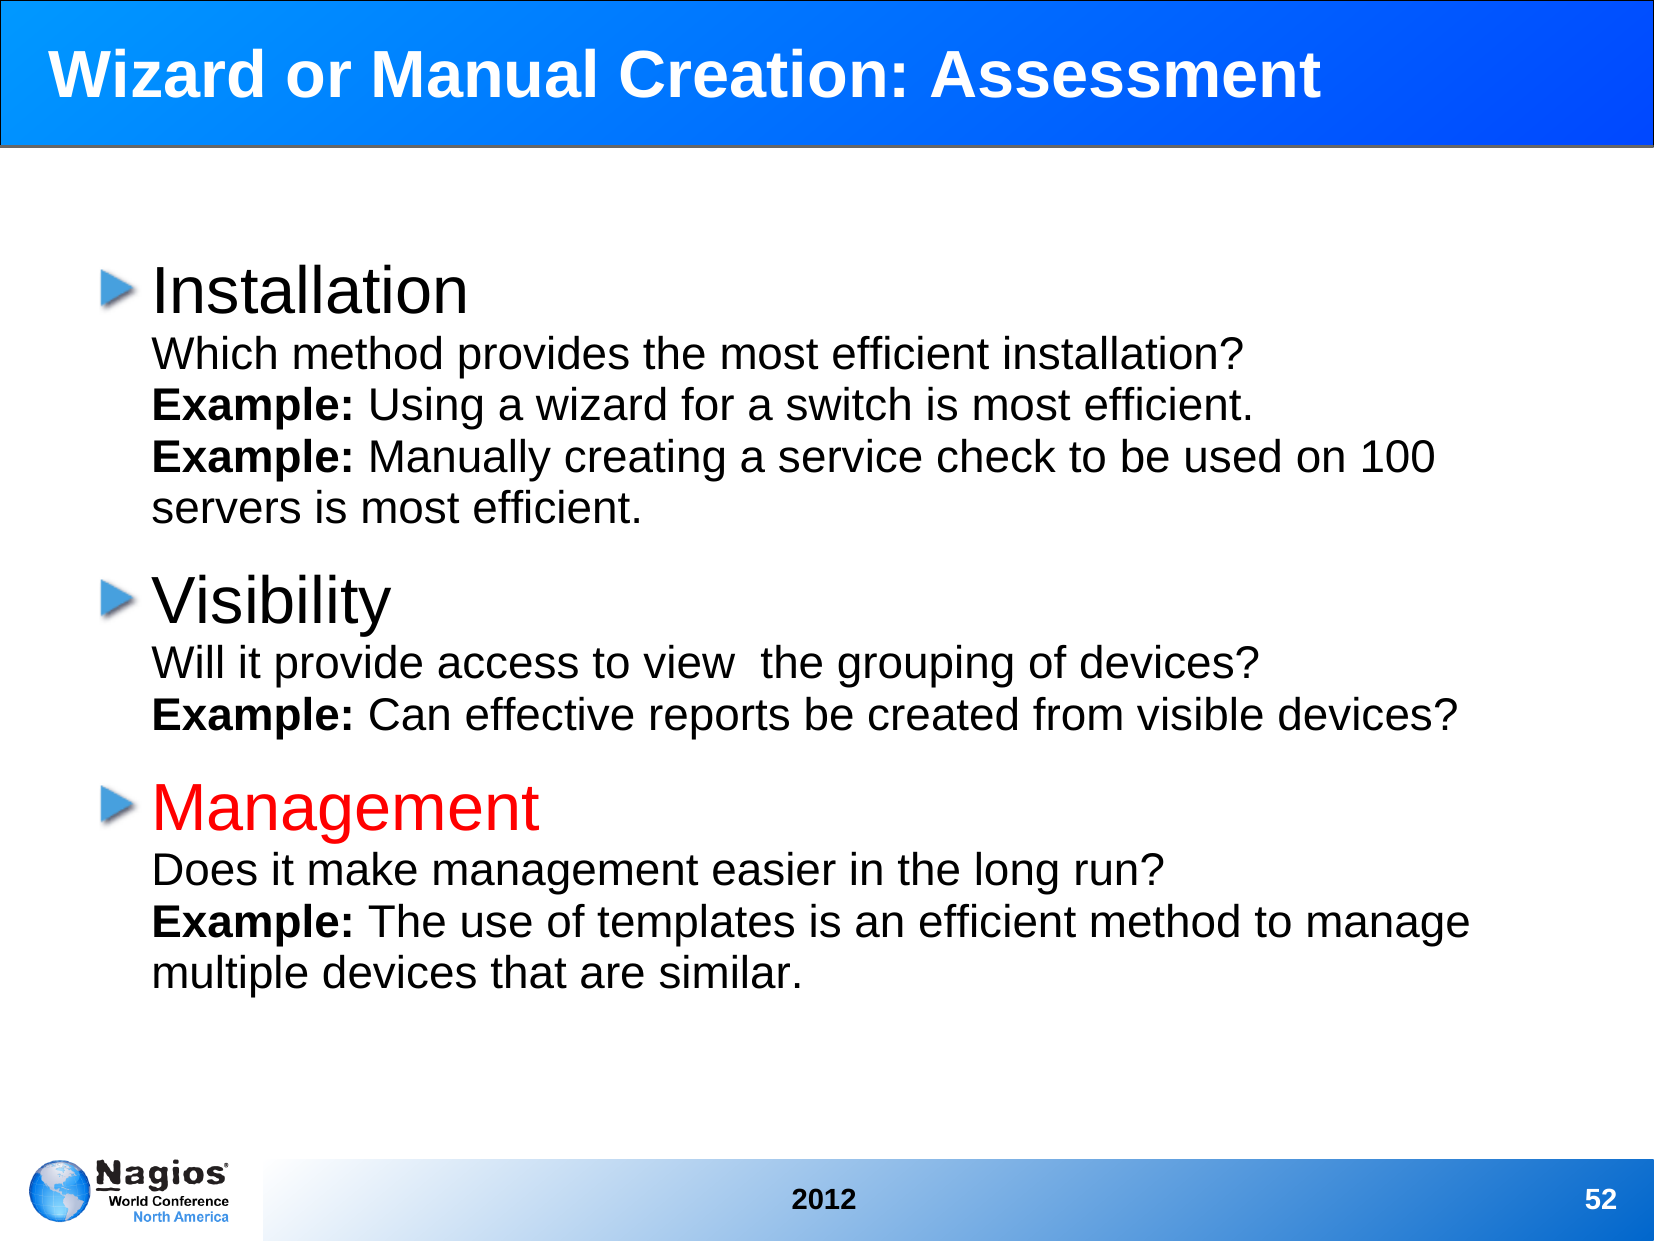

# Wizard or Manual Creation: Assessment
Installation
Which method provides the most efficient installation?
Example: Using a wizard for a switch is most efficient.
Example: Manually creating a service check to be used on 100 servers is most efficient.
Visibility
Will it provide access to view the grouping of devices?
Example: Can effective reports be created from visible devices?
Management
Does it make management easier in the long run?
Example: The use of templates is an efficient method to manage multiple devices that are similar.
2011
52